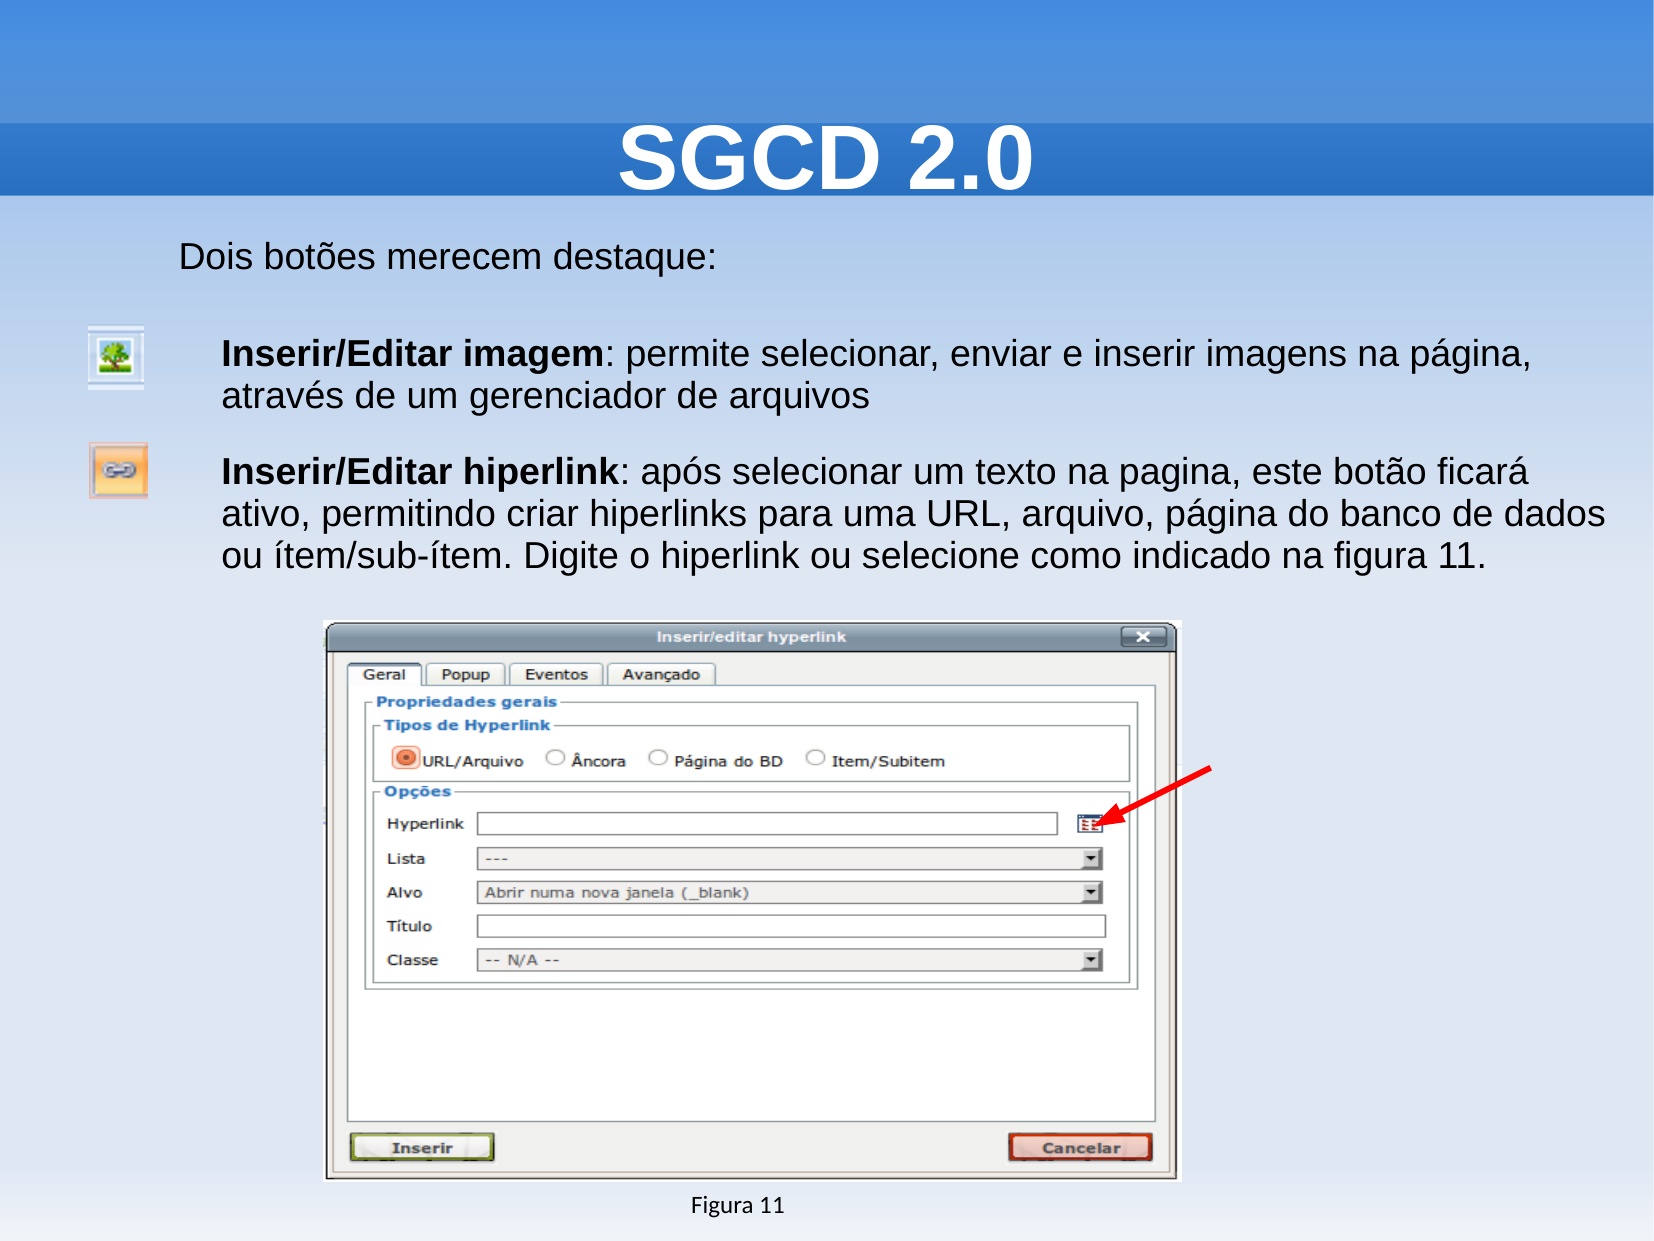

# SGCD 2.0
Dois botões merecem destaque:
Inserir/Editar imagem: permite selecionar, enviar e inserir imagens na página, através de um gerenciador de arquivos
Inserir/Editar hiperlink: após selecionar um texto na pagina, este botão ficará ativo, permitindo criar hiperlinks para uma URL, arquivo, página do banco de dados ou ítem/sub-ítem. Digite o hiperlink ou selecione como indicado na figura 11.
Figura 11